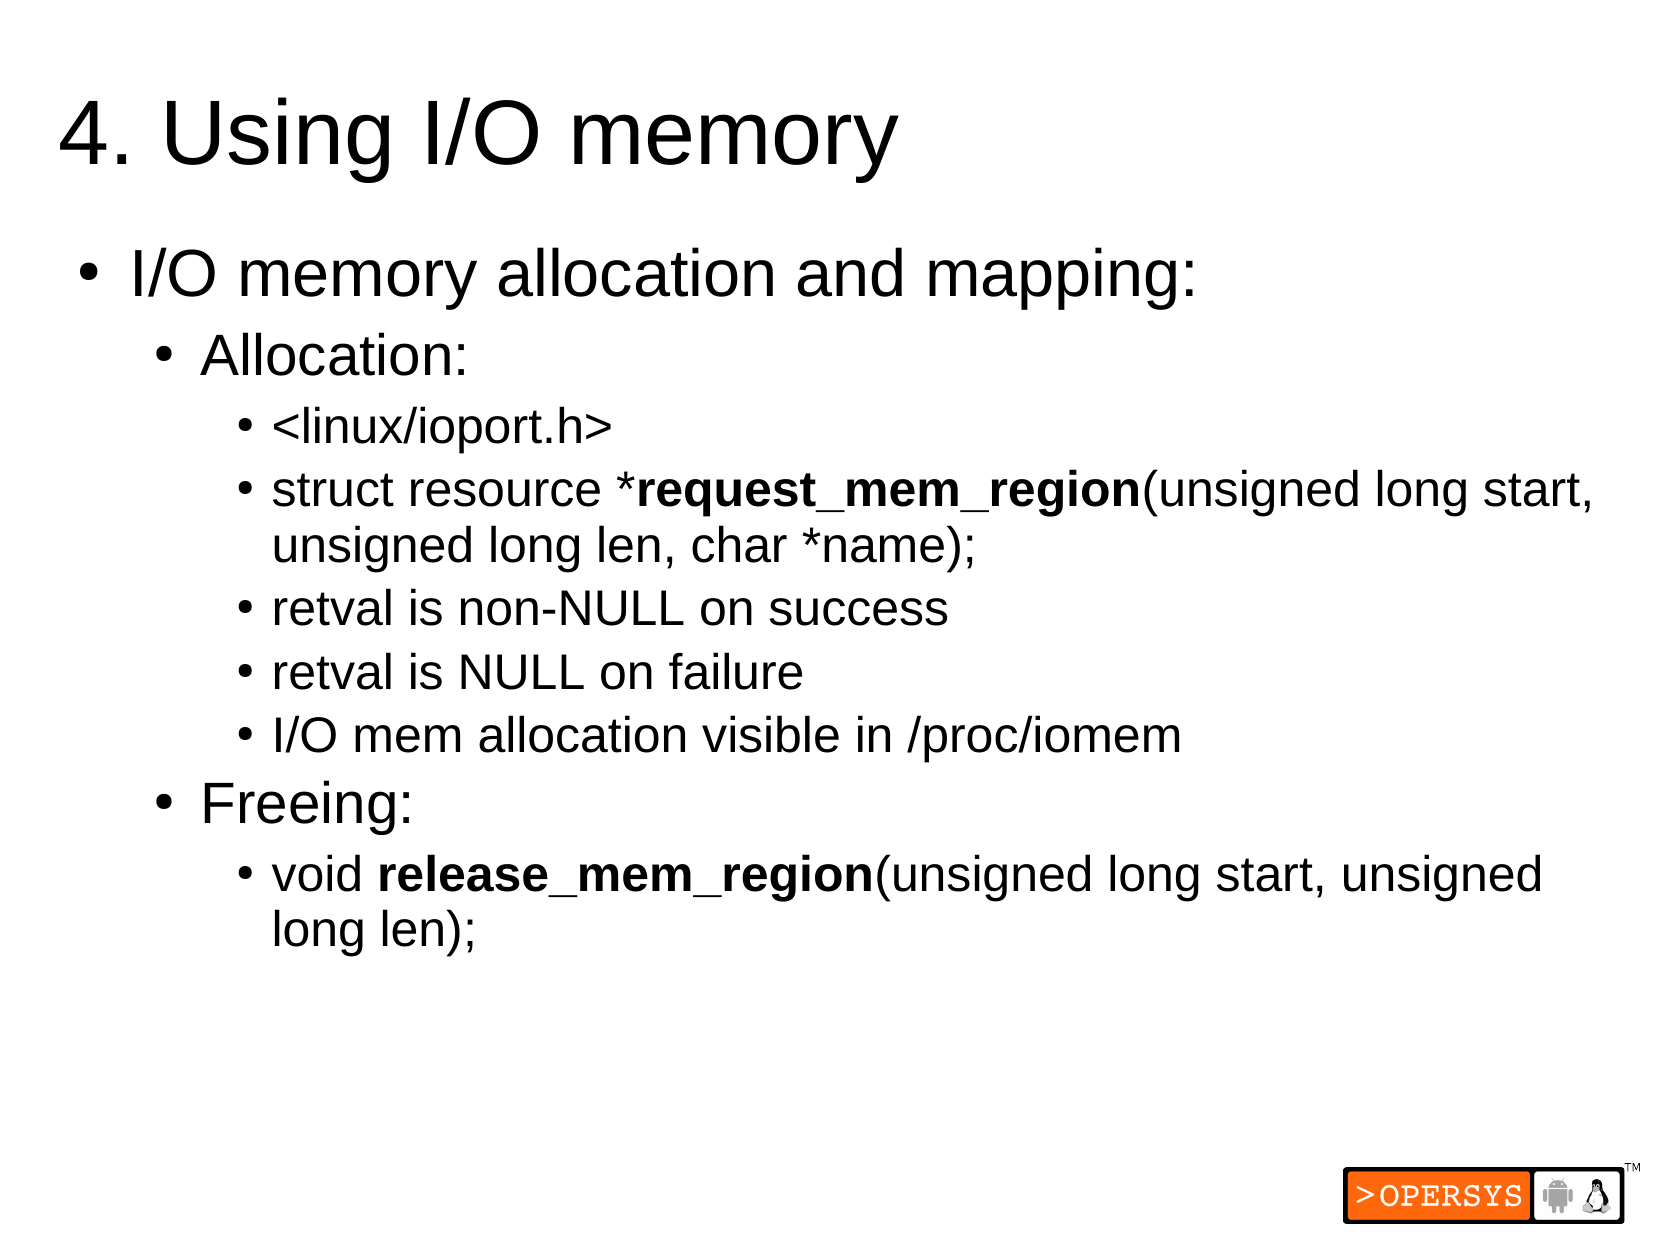

# 4. Using I/O memory
I/O memory allocation and mapping:
Allocation:
<linux/ioport.h>
struct resource *request_mem_region(unsigned long start, unsigned long len, char *name);
retval is non-NULL on success
retval is NULL on failure
I/O mem allocation visible in /proc/iomem
Freeing:
void release_mem_region(unsigned long start, unsigned long len);